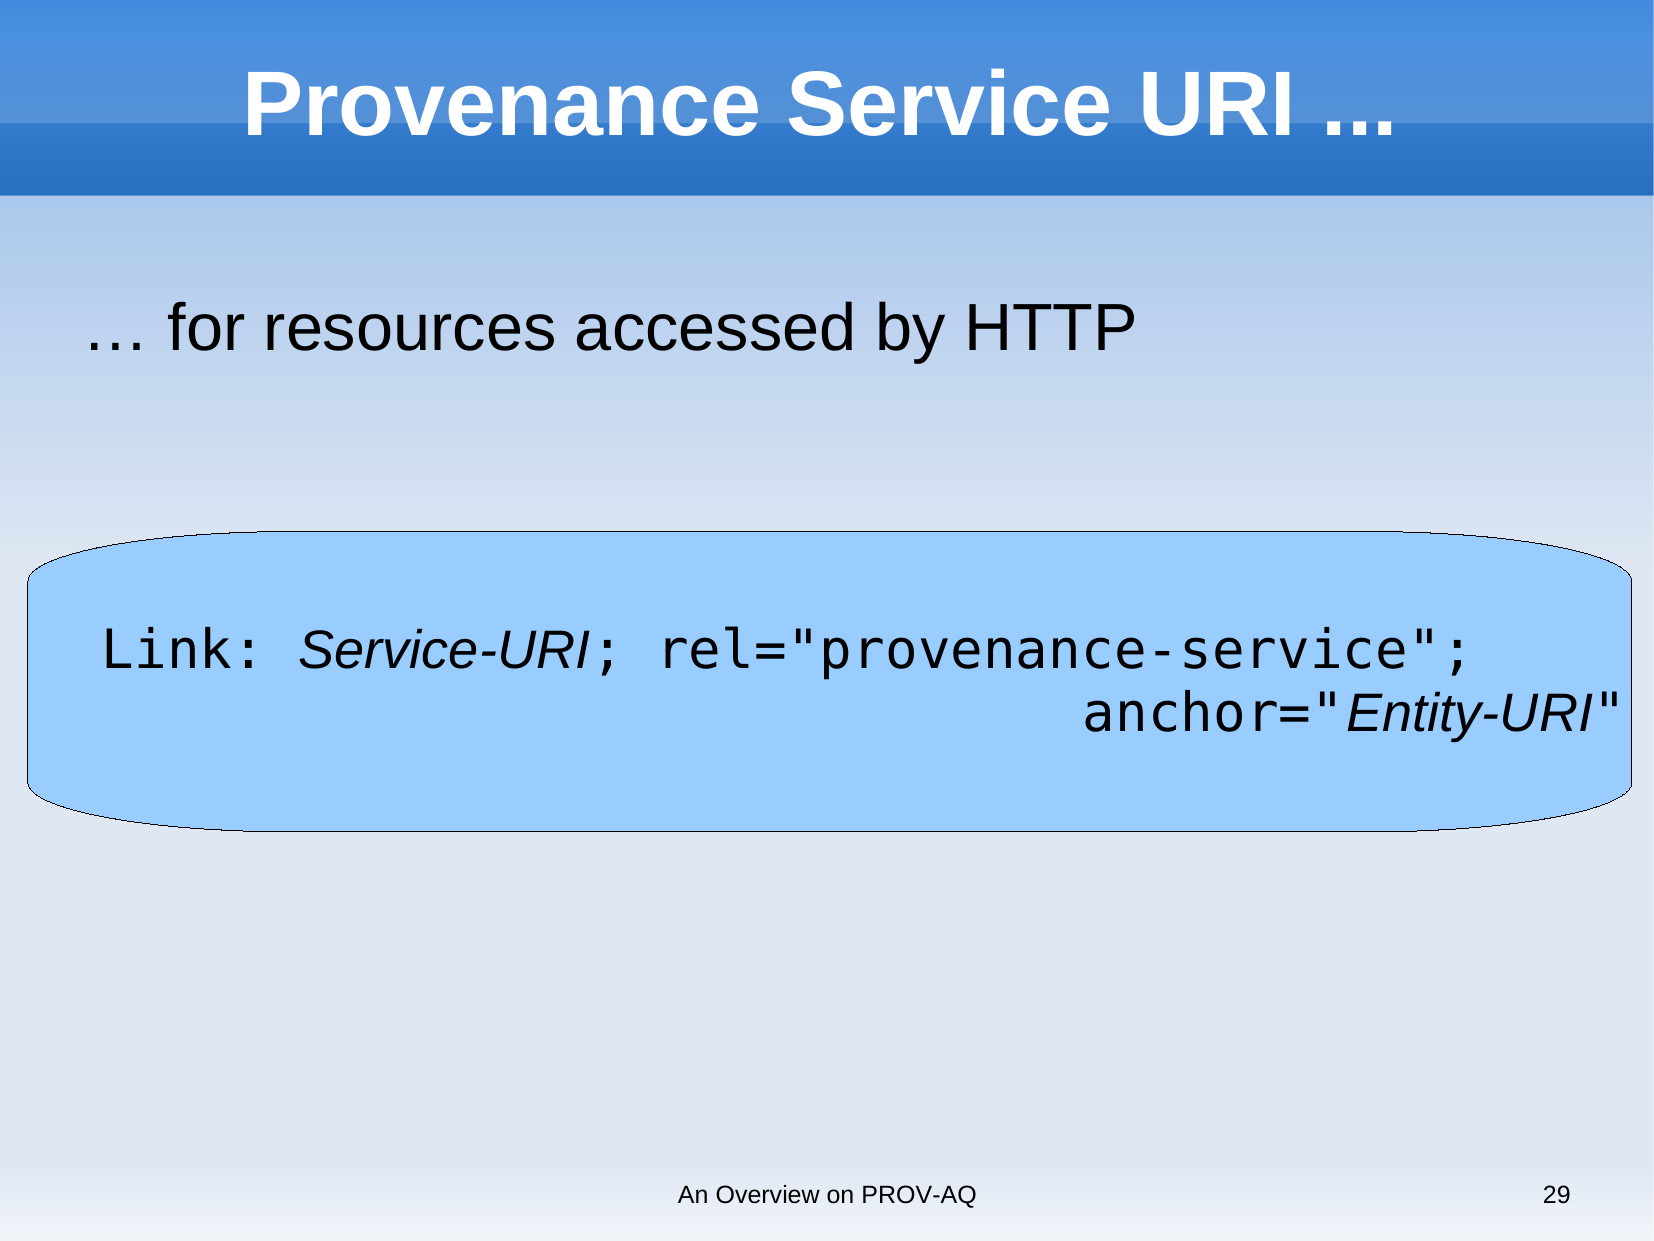

# Provenance Service URI ...
… for resources accessed by HTTP
Link: Service-URI; rel="provenance-service";
 anchor="Entity-URI"
An Overview on PROV-AQ
29